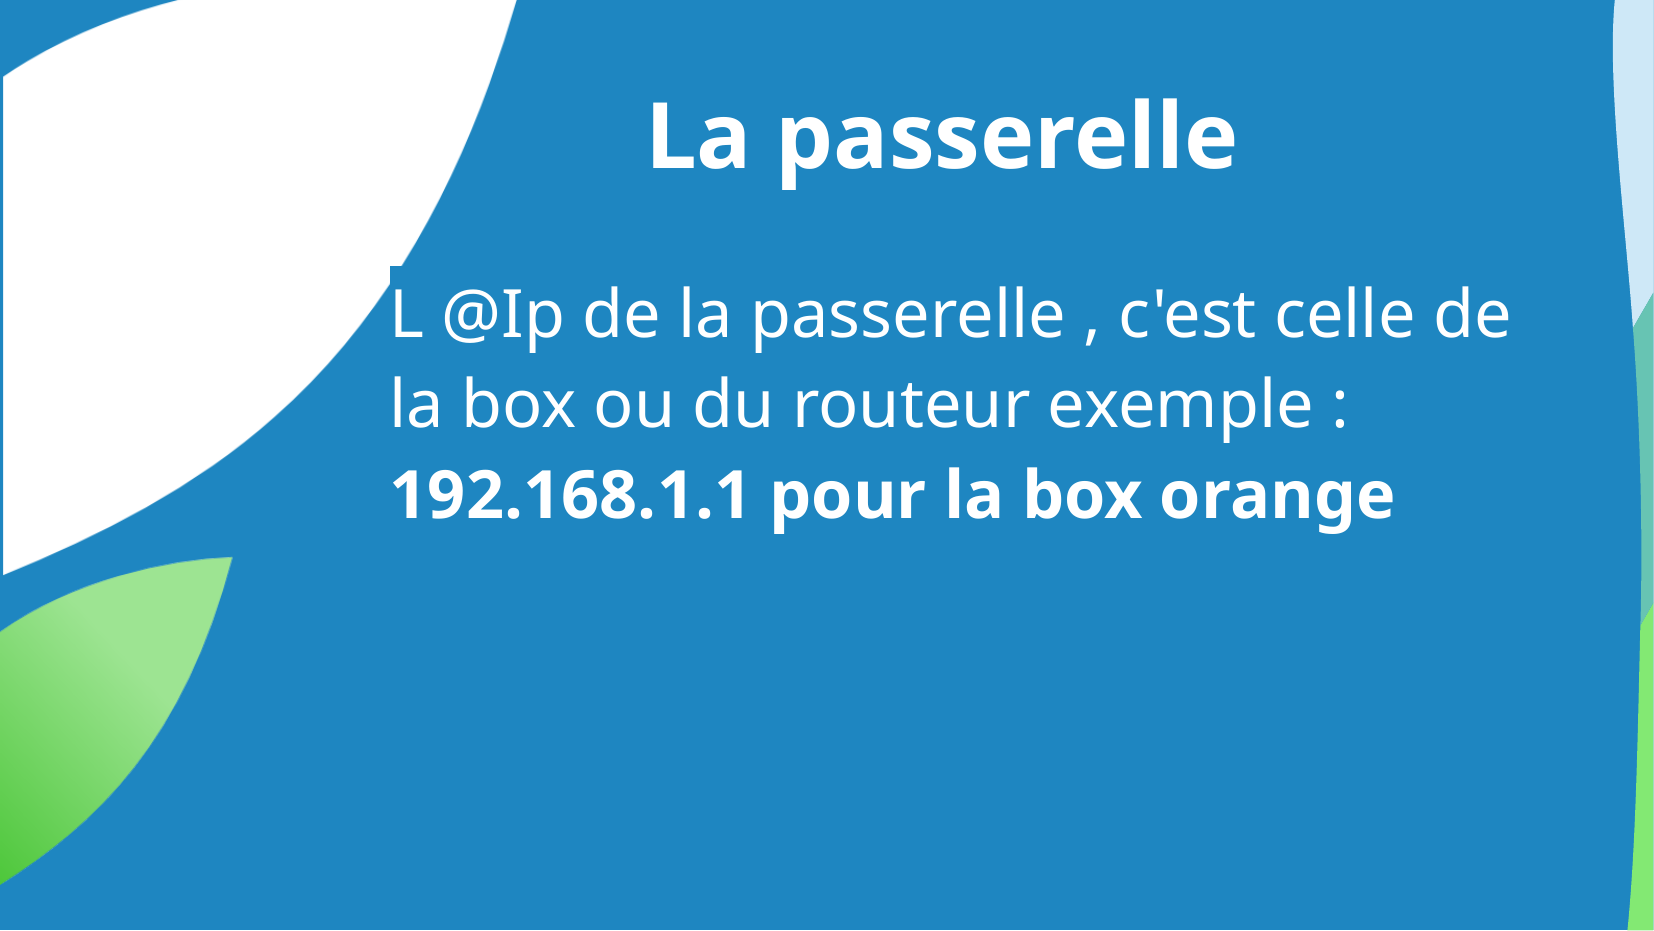

# La passerelle
L @Ip de la passerelle , c'est celle de la box ou du routeur exemple : 192.168.1.1 pour la box orange